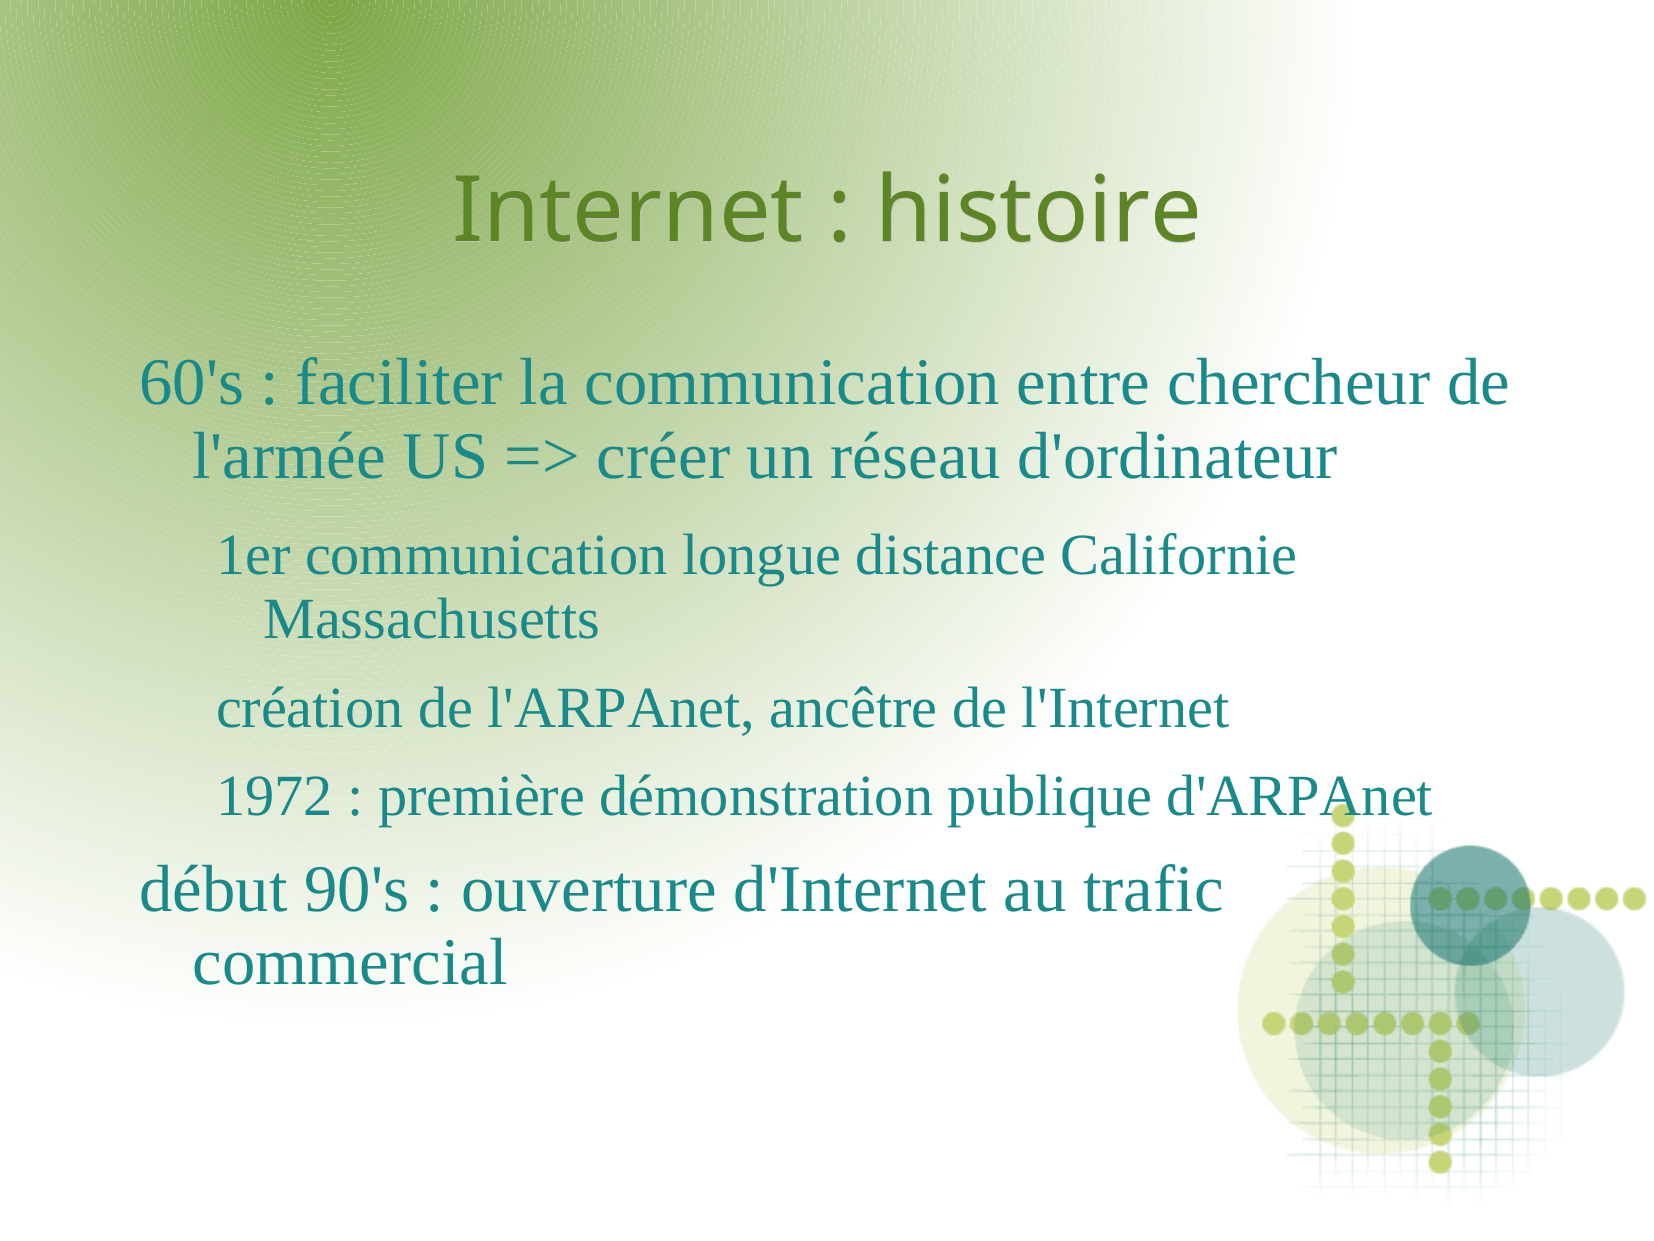

# Internet : histoire
60's : faciliter la communication entre chercheur de l'armée US => créer un réseau d'ordinateur
1er communication longue distance Californie Massachusetts
création de l'ARPAnet, ancêtre de l'Internet
1972 : première démonstration publique d'ARPAnet
début 90's : ouverture d'Internet au trafic commercial